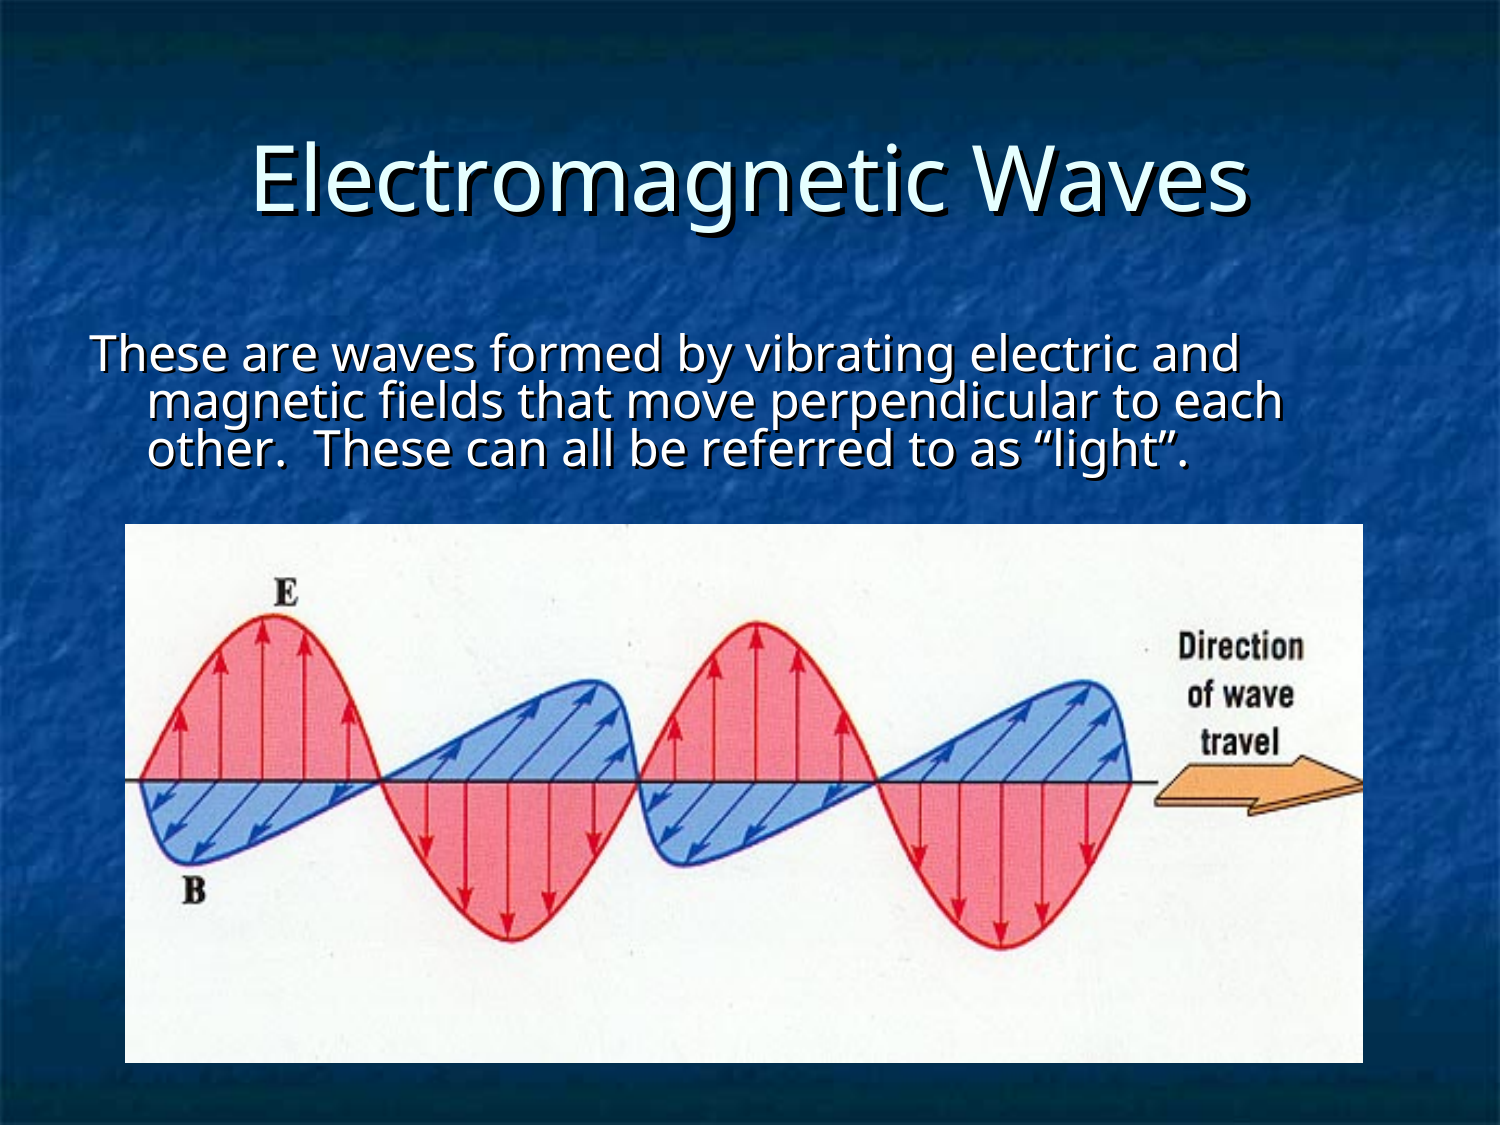

# Electromagnetic Waves
These are waves formed by vibrating electric and magnetic fields that move perpendicular to each other. These can all be referred to as “light”.